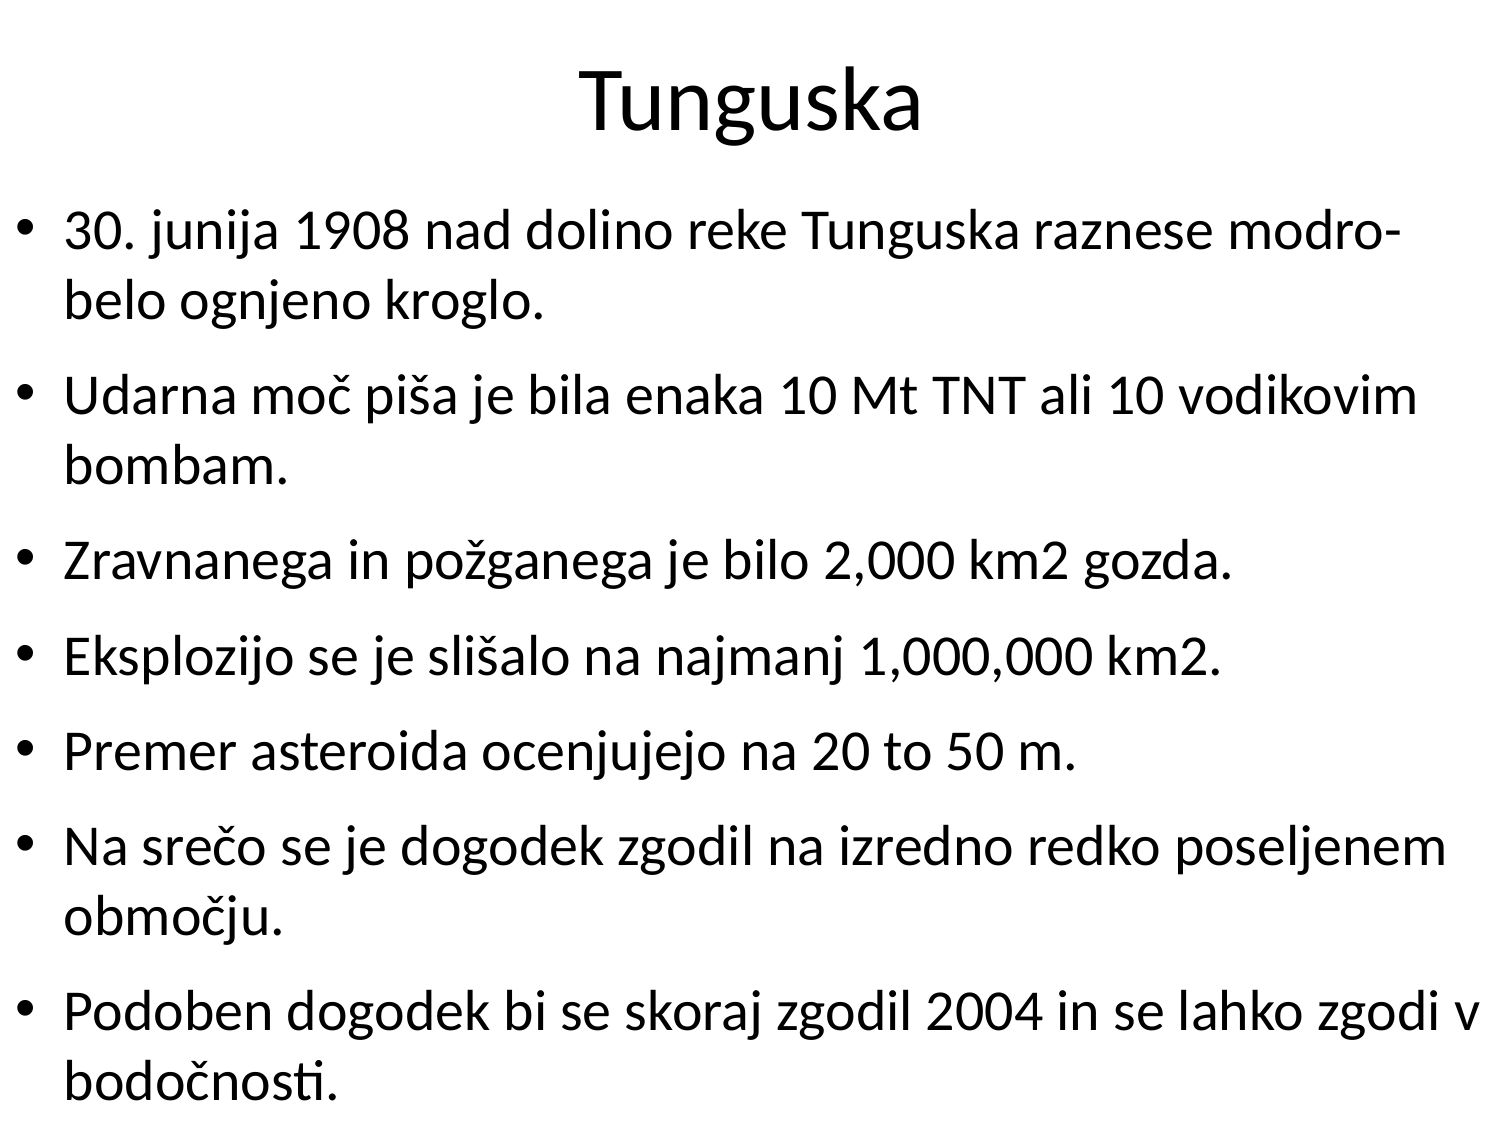

# Tunguska
30. junija 1908 nad dolino reke Tunguska raznese modro-belo ognjeno kroglo.
Udarna moč piša je bila enaka 10 Mt TNT ali 10 vodikovim bombam.
Zravnanega in požganega je bilo 2,000 km2 gozda.
Eksplozijo se je slišalo na najmanj 1,000,000 km2.
Premer asteroida ocenjujejo na 20 to 50 m.
Na srečo se je dogodek zgodil na izredno redko poseljenem območju.
Podoben dogodek bi se skoraj zgodil 2004 in se lahko zgodi v bodočnosti.